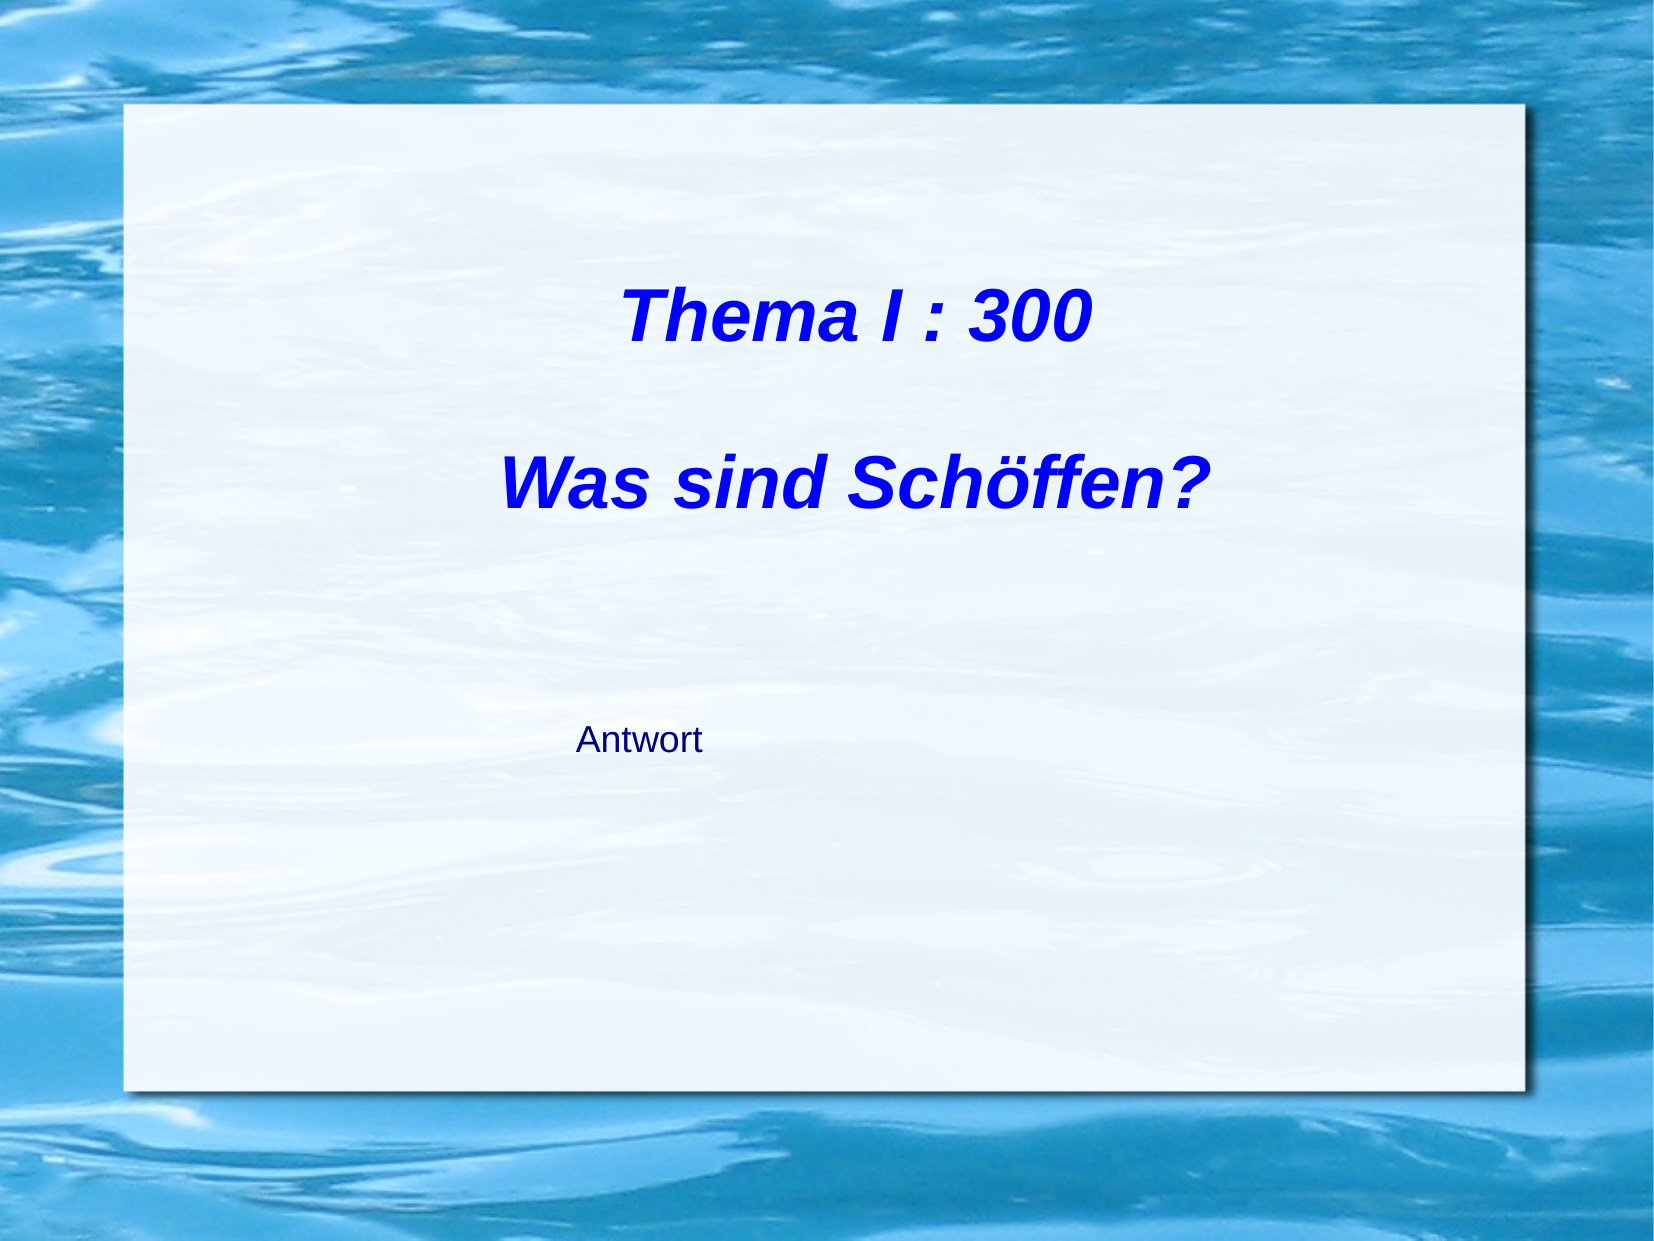

Thema I : 300
Was sind Schöffen?
Antwort